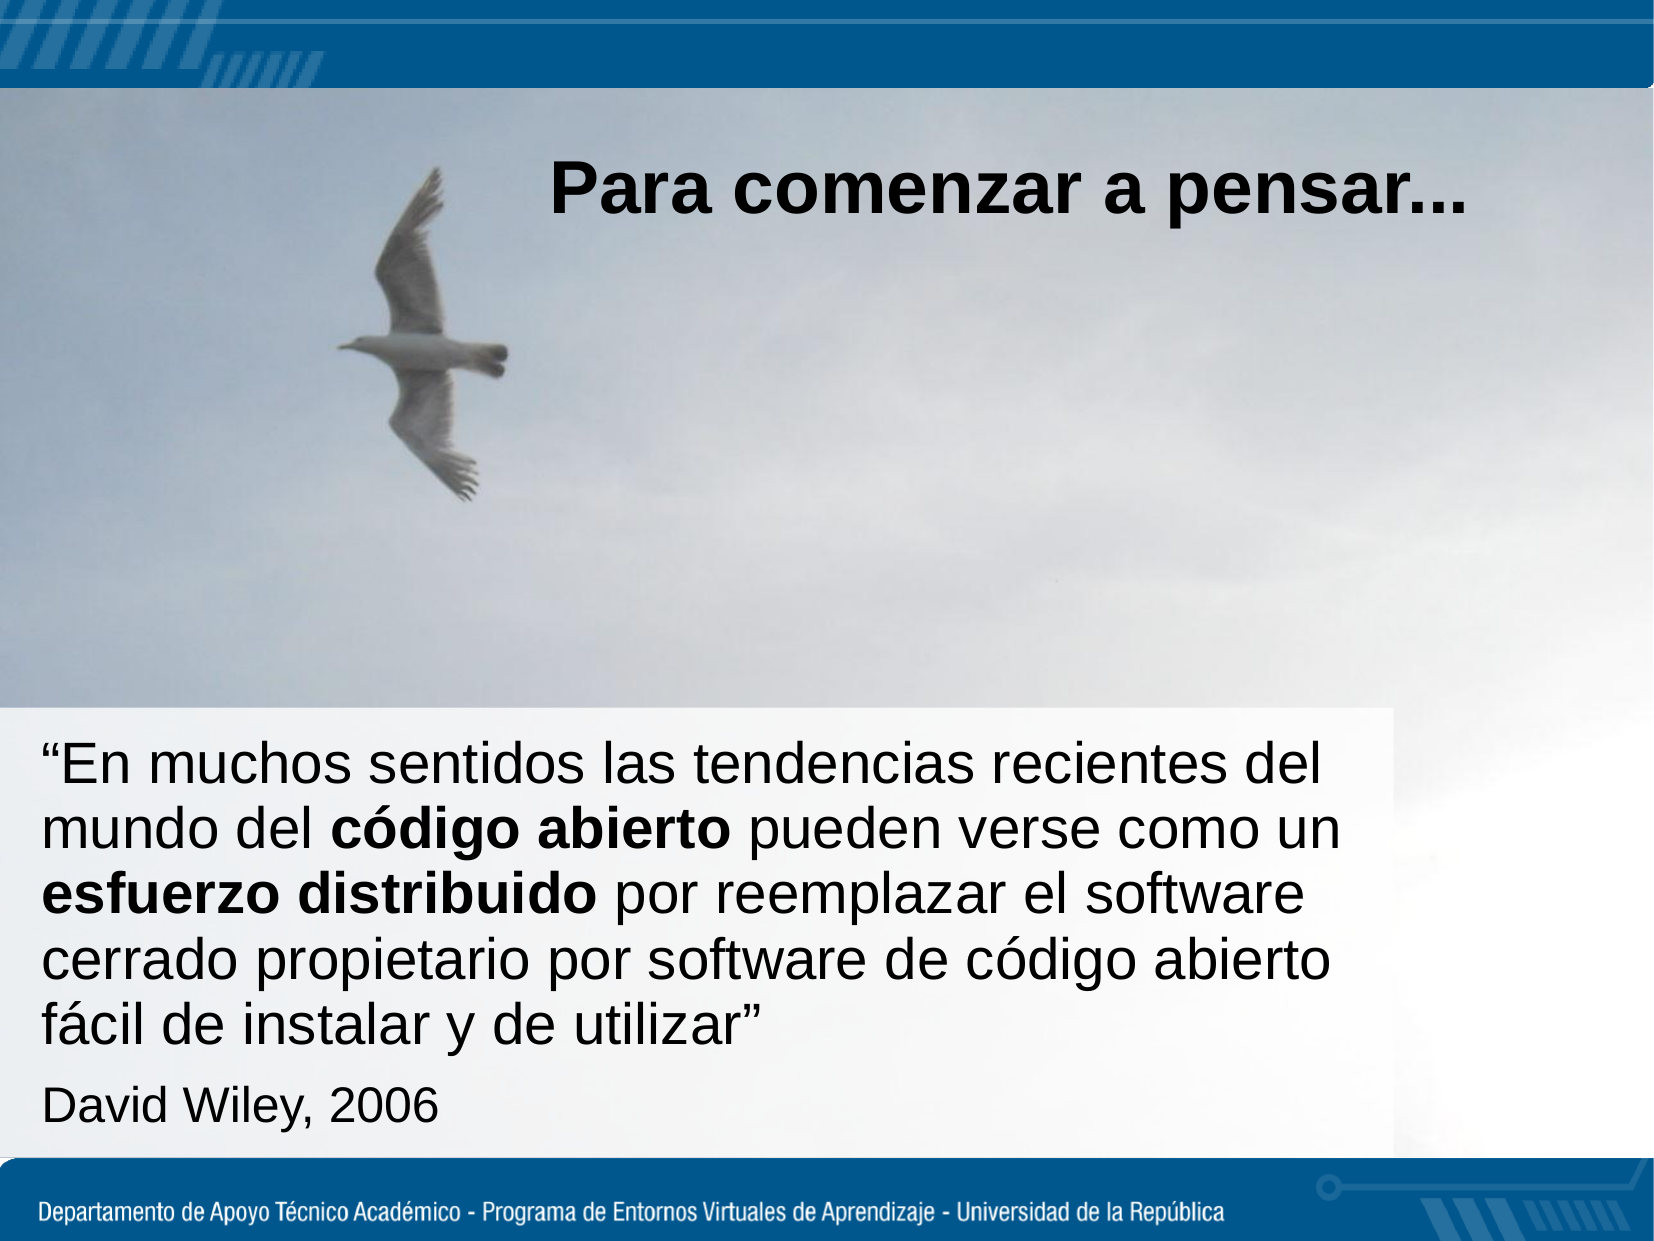

# Para comenzar a pensar...
“En muchos sentidos las tendencias recientes del mundo del código abierto pueden verse como un esfuerzo distribuido por reemplazar el software cerrado propietario por software de código abierto
fácil de instalar y de utilizar”
David Wiley, 2006